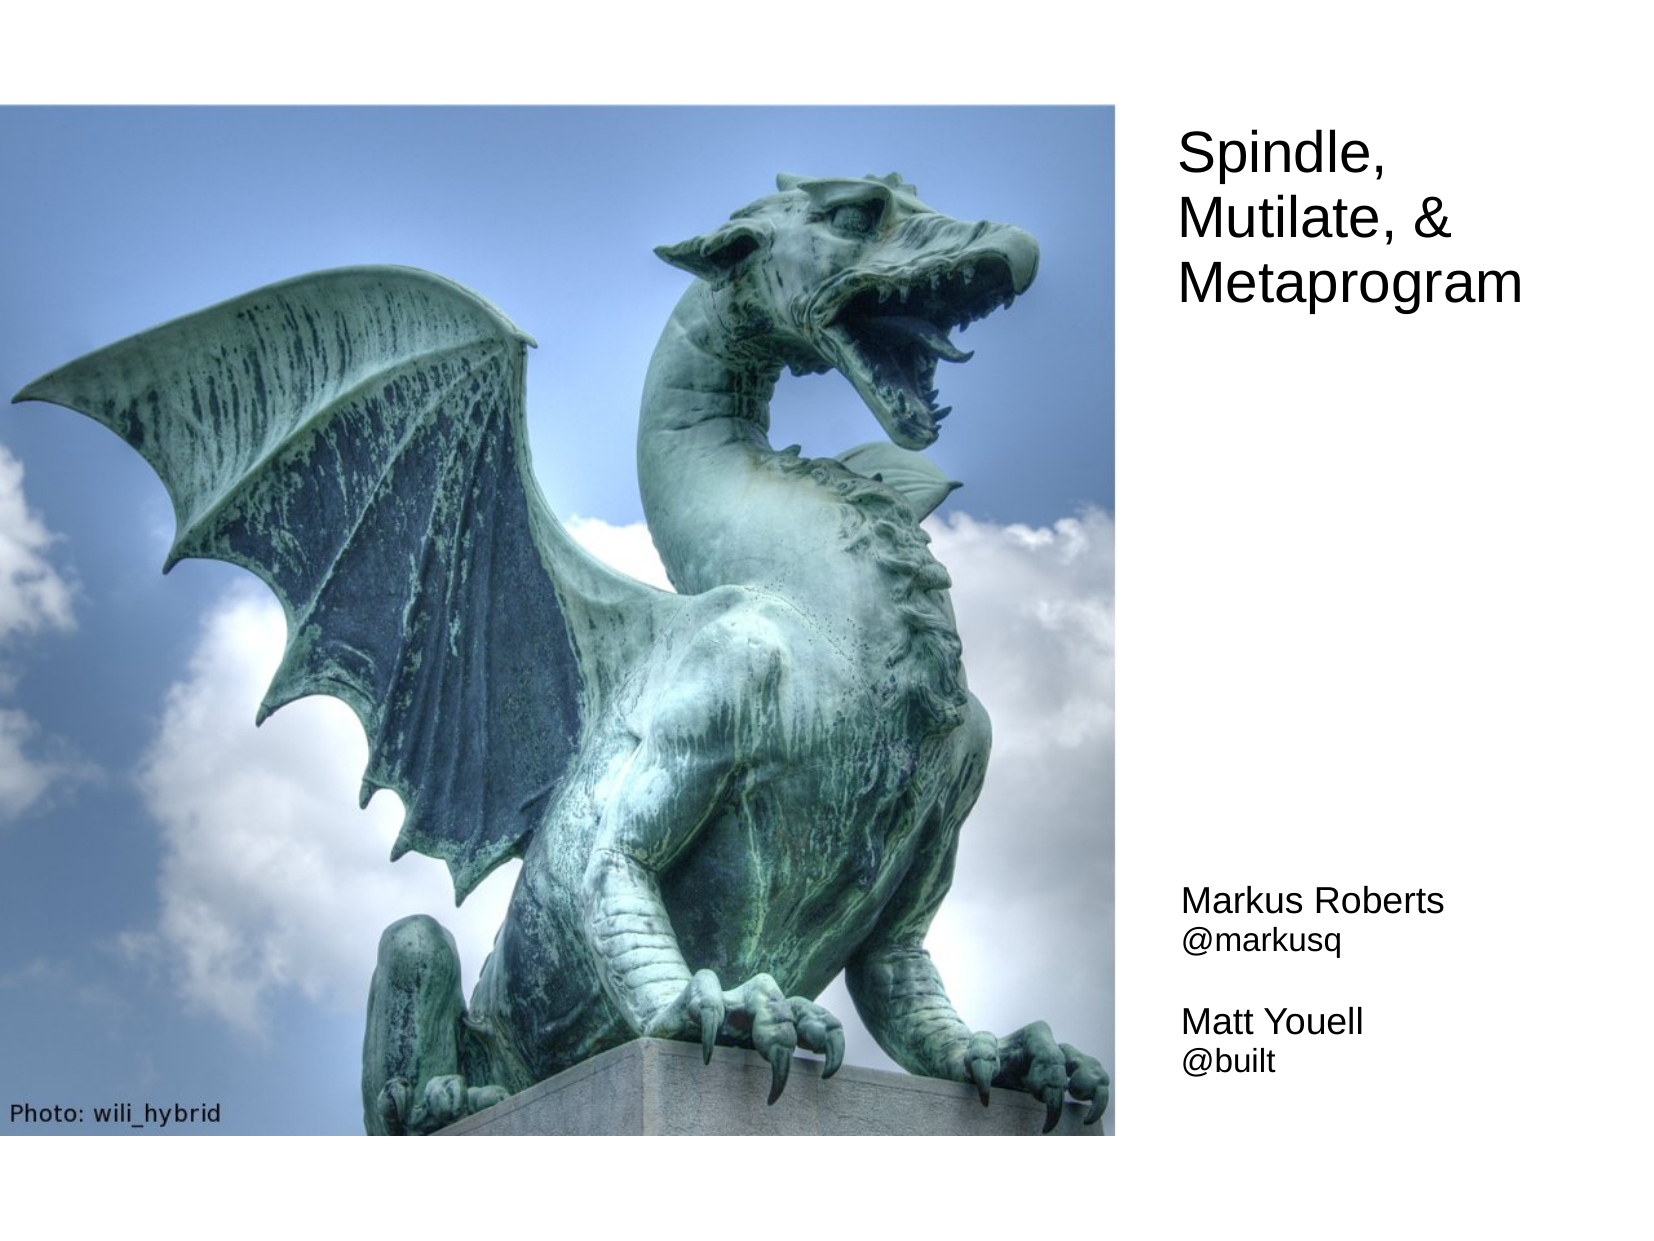

Spindle,
Mutilate, &
Metaprogram
Markus Roberts
@markusq
Matt Youell
@built